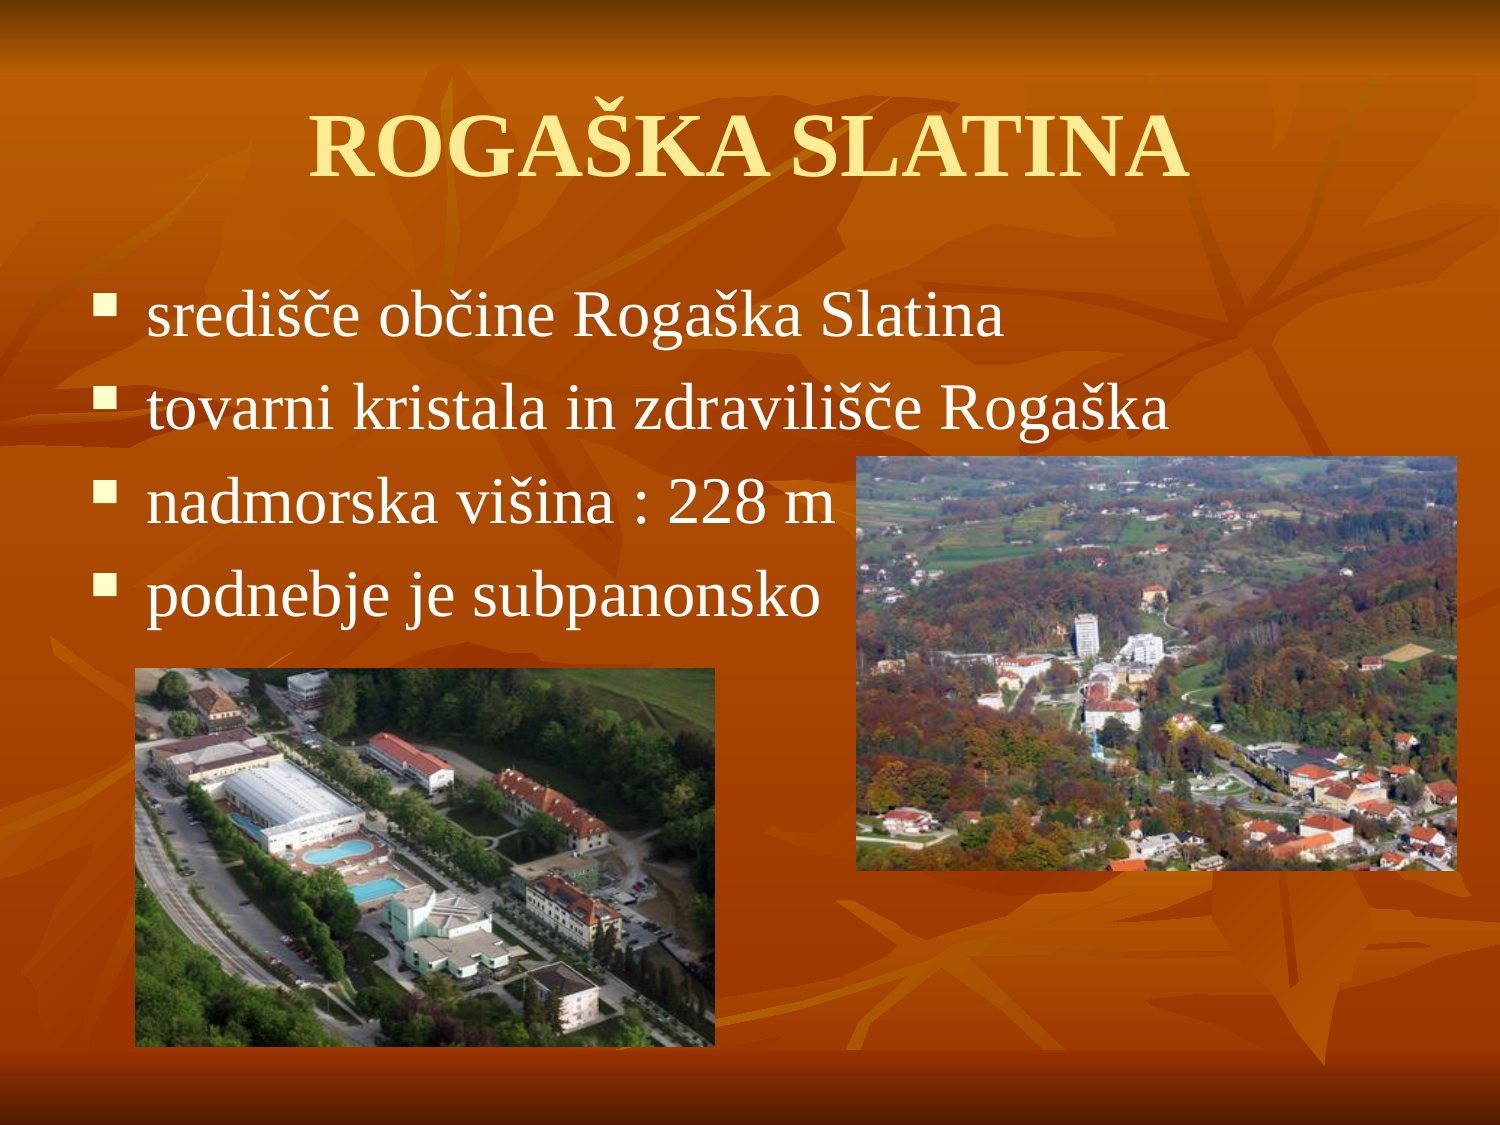

# ROGAŠKA SLATINA
središče občine Rogaška Slatina
tovarni kristala in zdravilišče Rogaška
nadmorska višina : 228 m
podnebje je subpanonsko